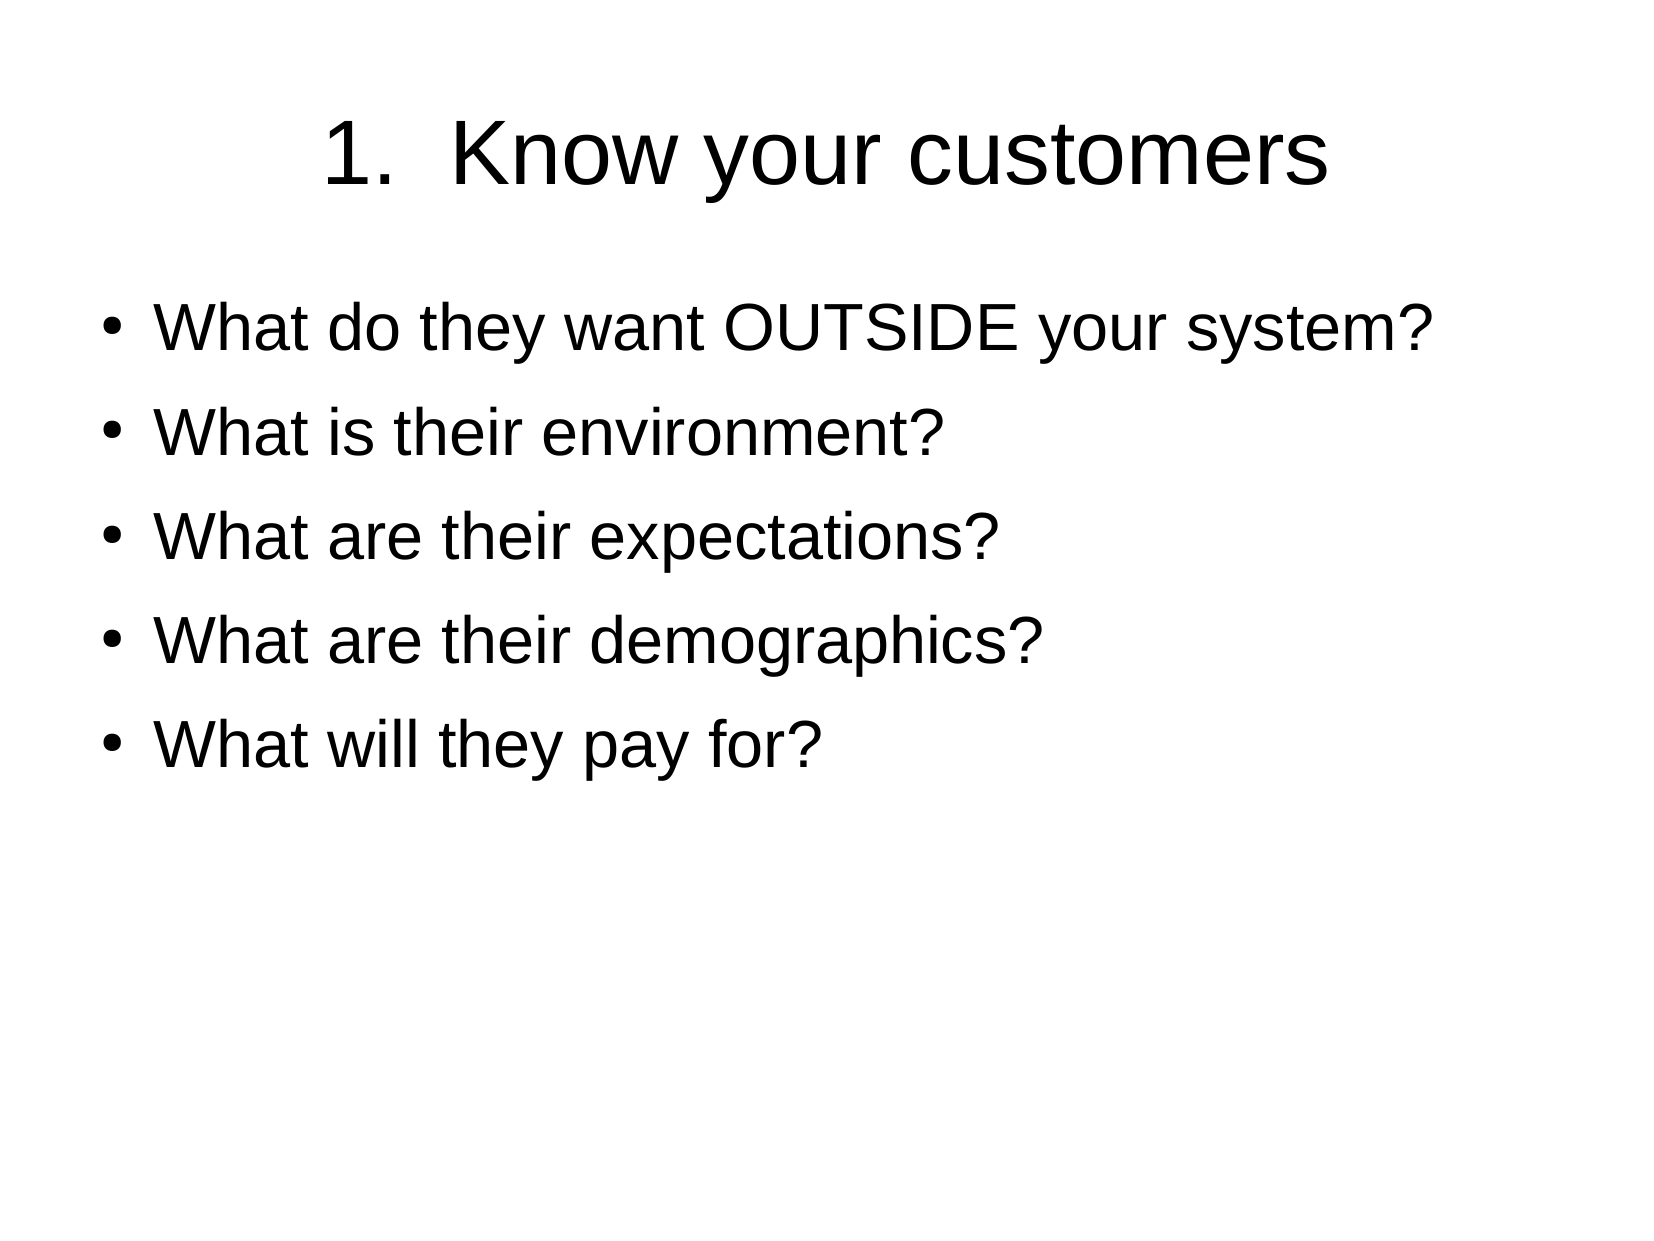

# 1. Know your customers
What do they want OUTSIDE your system?
What is their environment?
What are their expectations?
What are their demographics?
What will they pay for?